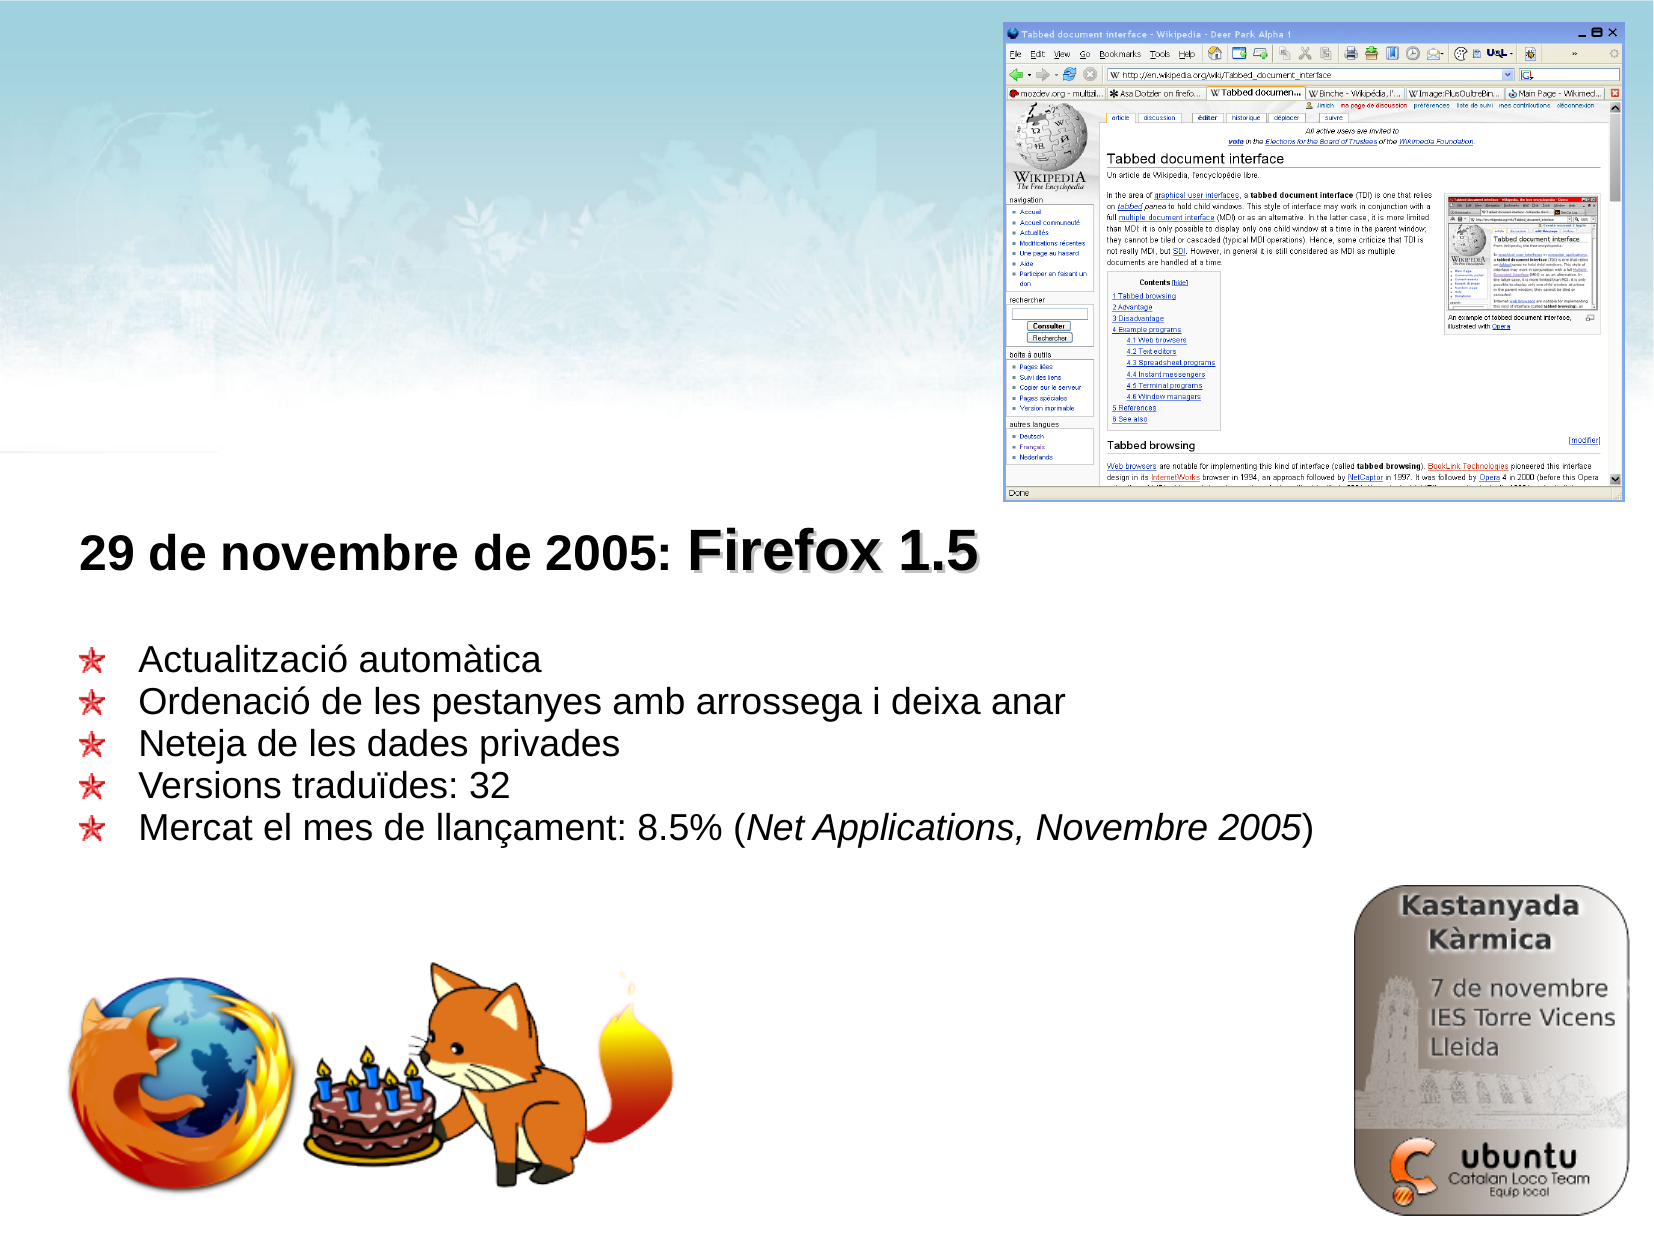

29 de novembre de 2005: Firefox 1.5
Actualització automàtica
Ordenació de les pestanyes amb arrossega i deixa anar
Neteja de les dades privades
Versions traduïdes: 32
Mercat el mes de llançament: 8.5% (Net Applications, Novembre 2005)